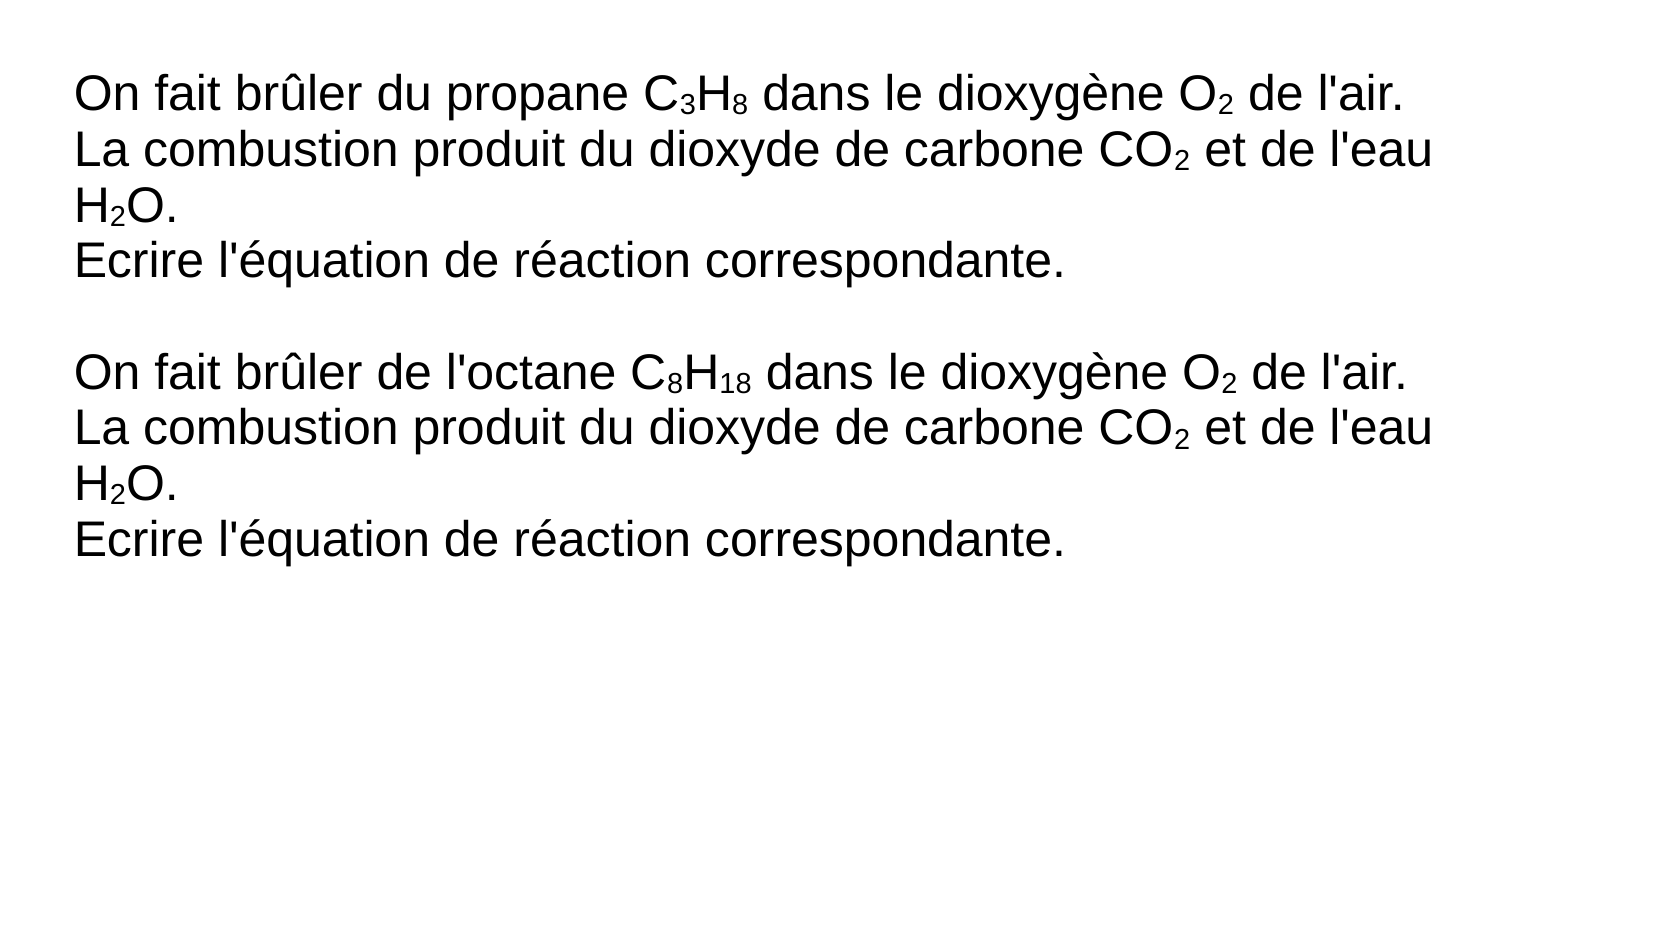

On fait brûler du propane C3H8 dans le dioxygène O2 de l'air.
La combustion produit du dioxyde de carbone CO2 et de l'eau H2O.
Ecrire l'équation de réaction correspondante.
On fait brûler de l'octane C8H18 dans le dioxygène O2 de l'air.
La combustion produit du dioxyde de carbone CO2 et de l'eau H2O.
Ecrire l'équation de réaction correspondante.